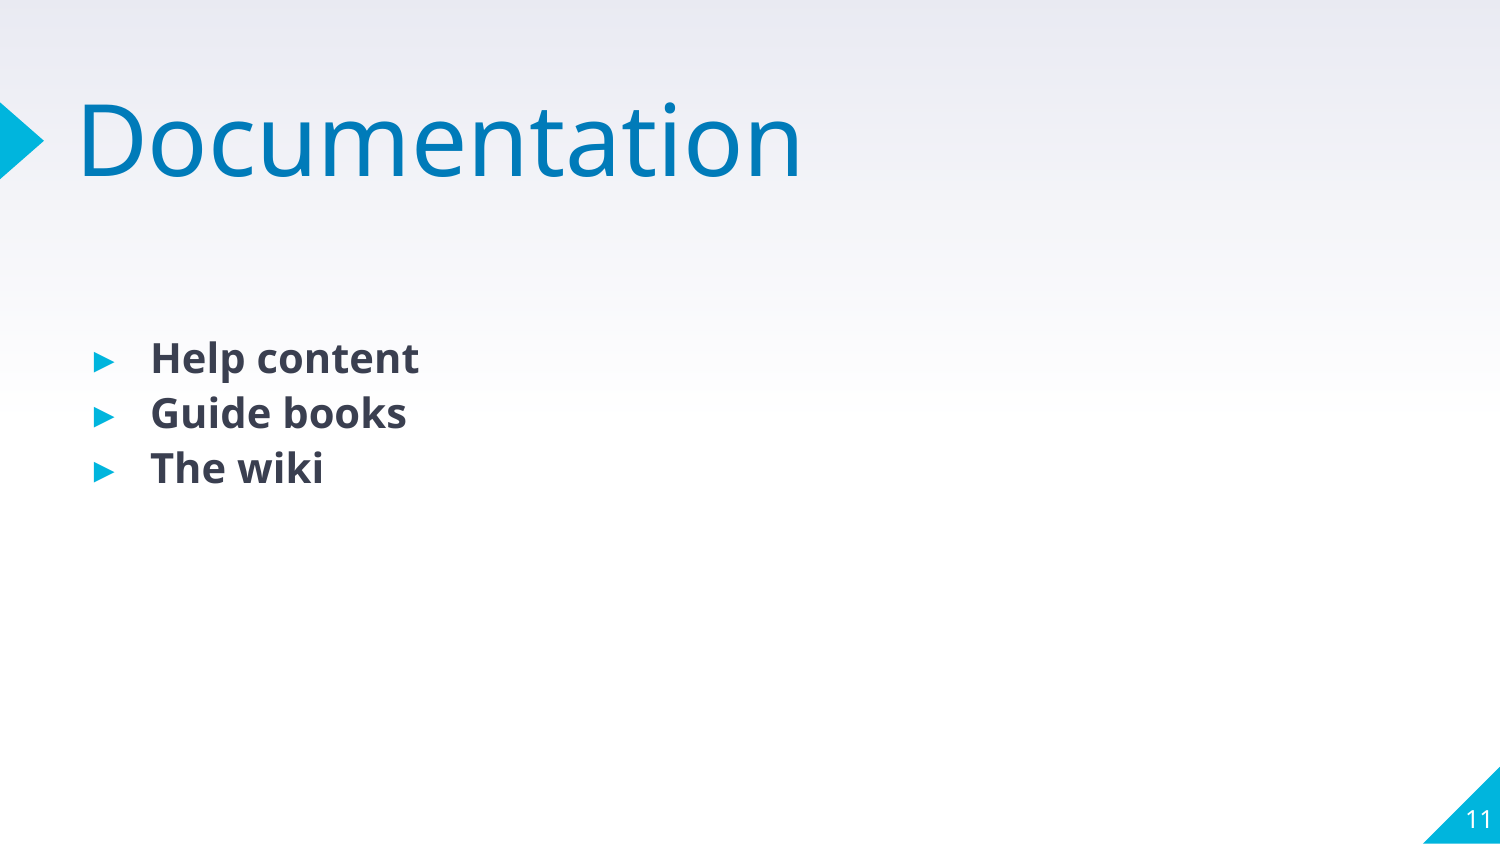

# Documentation
Help content
Guide books
The wiki